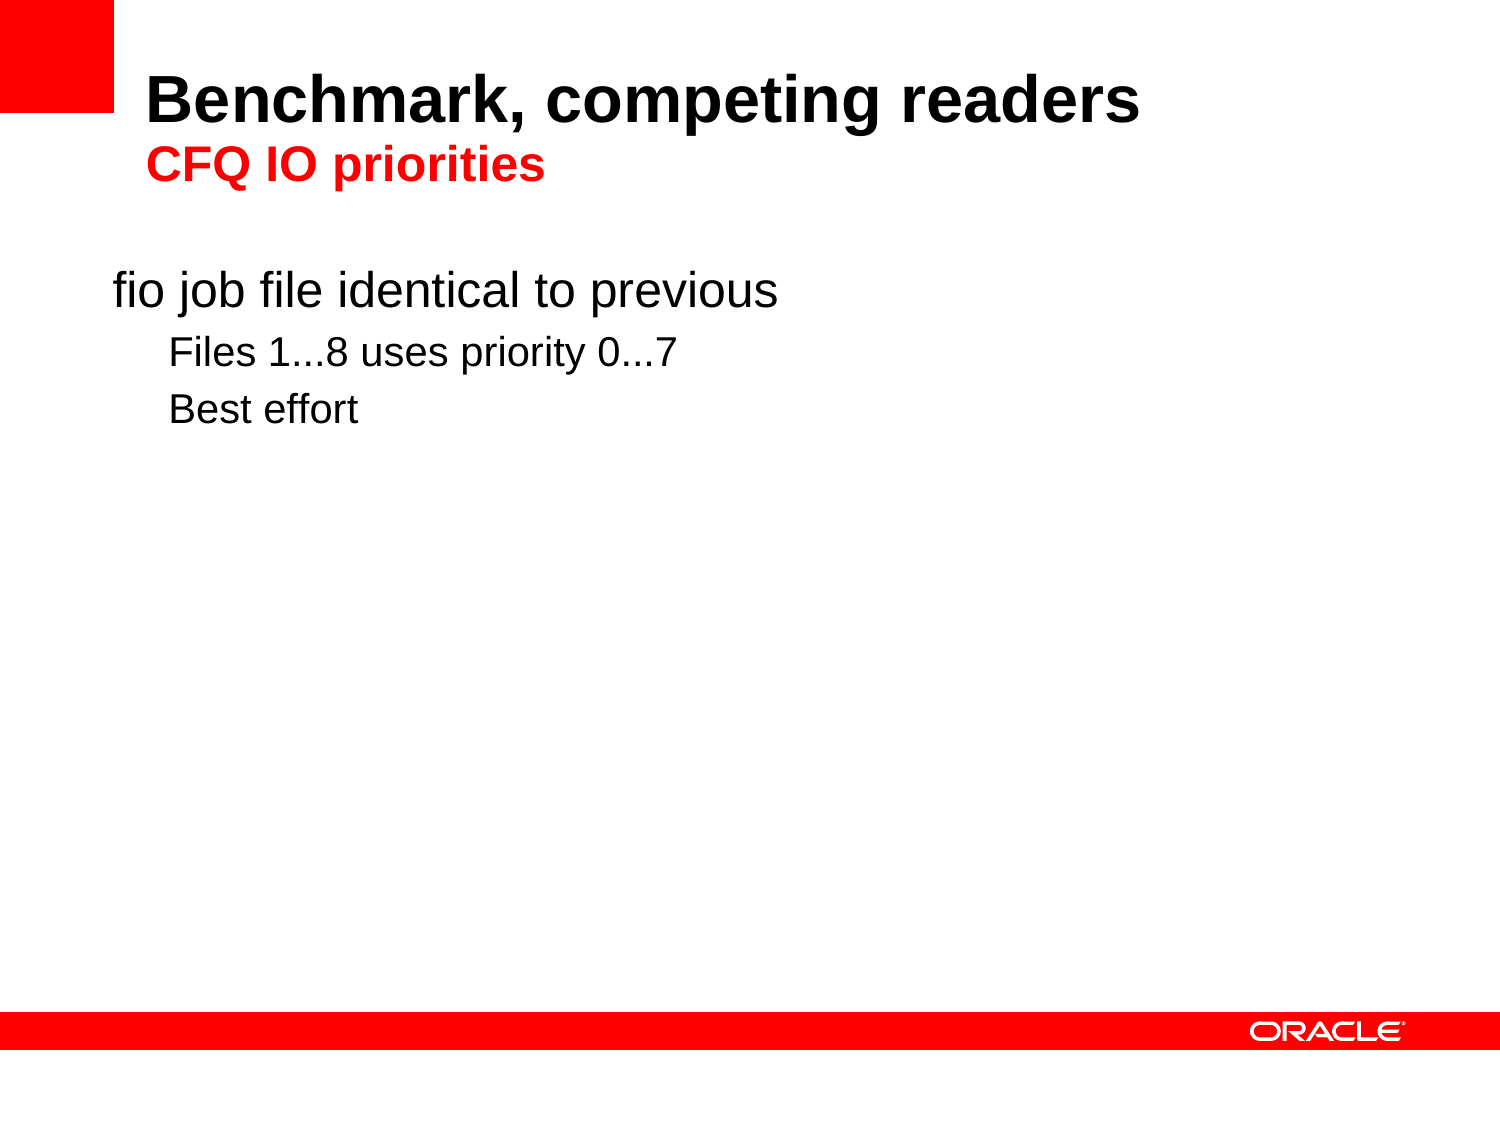

# Benchmark, competing readers CFQ IO priorities
fio job file identical to previous
Files 1...8 uses priority 0...7
Best effort